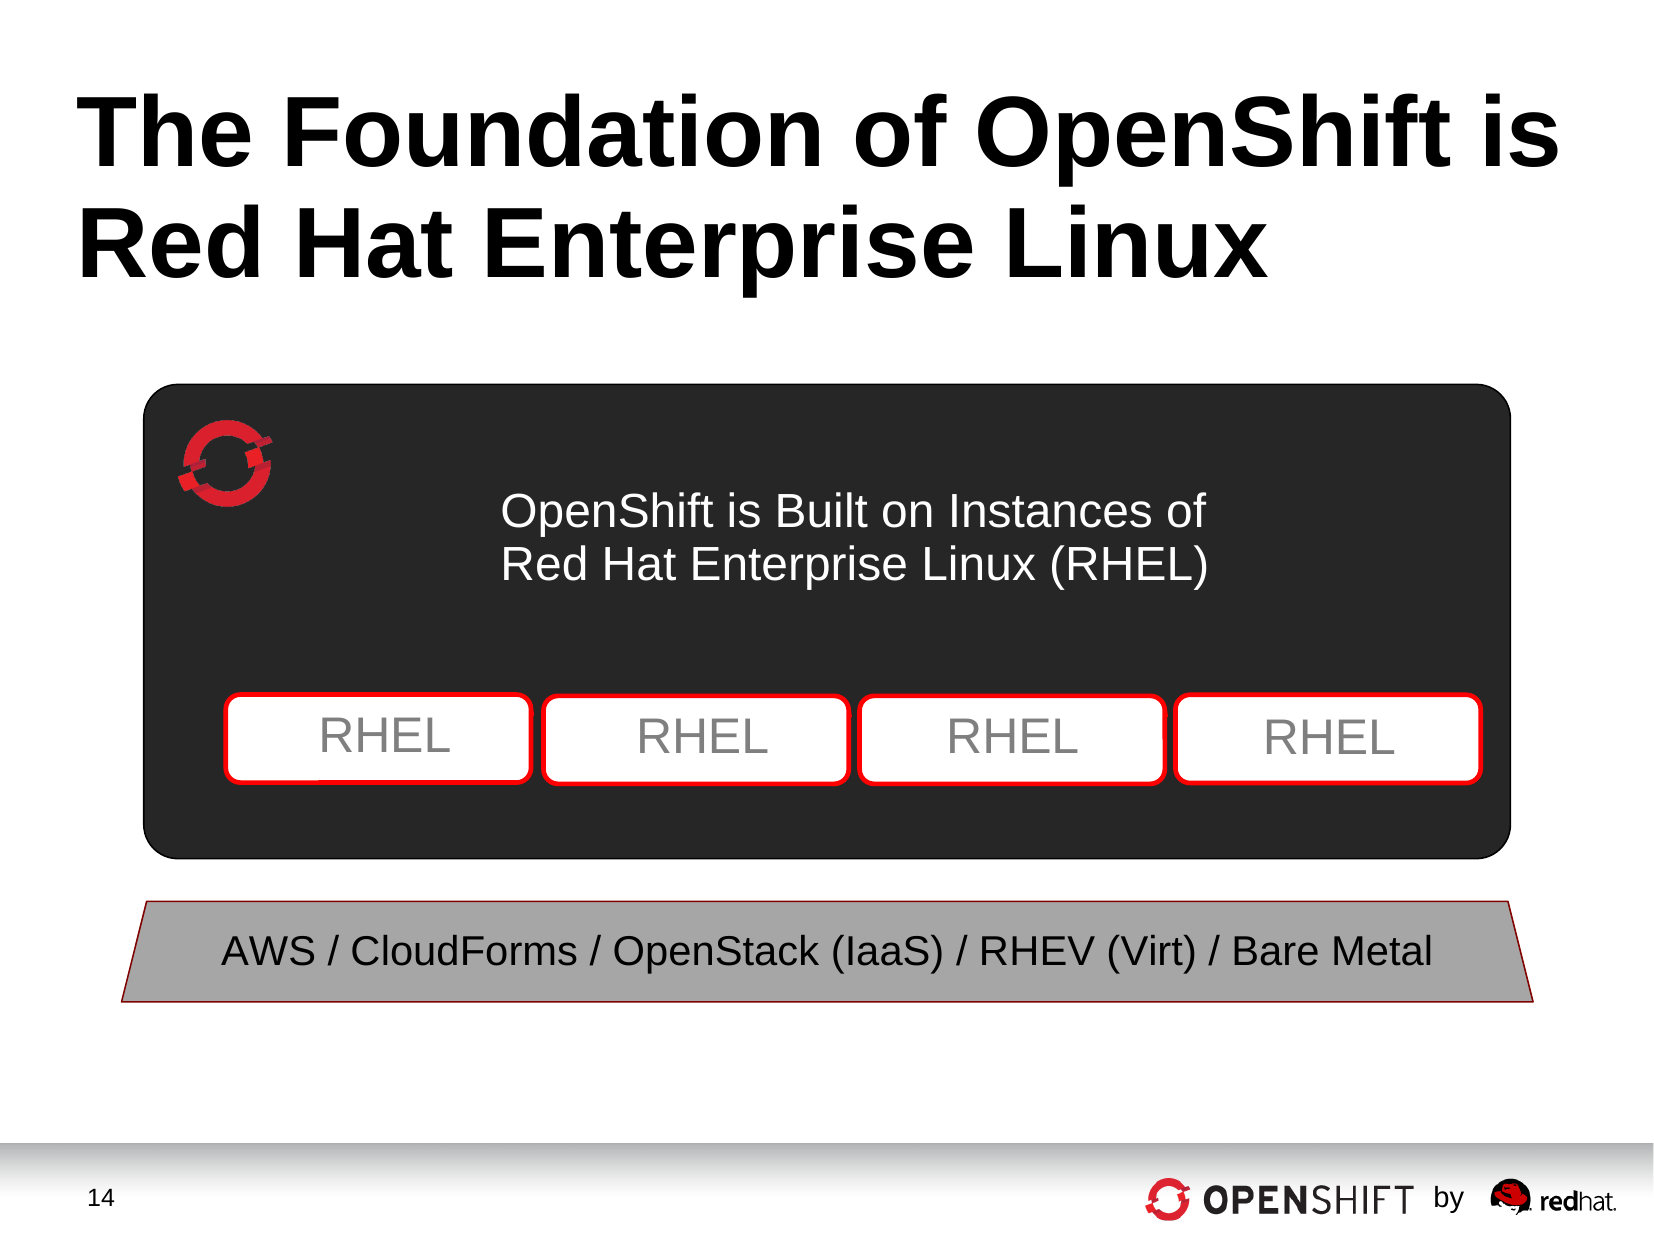

# The Foundation of OpenShift is Red Hat Enterprise Linux
OpenShift is Built on Instances of
Red Hat Enterprise Linux (RHEL)
RHEL
RHEL
RHEL
RHEL
AWS / CloudForms / OpenStack (IaaS) / RHEV (Virt) / Bare Metal